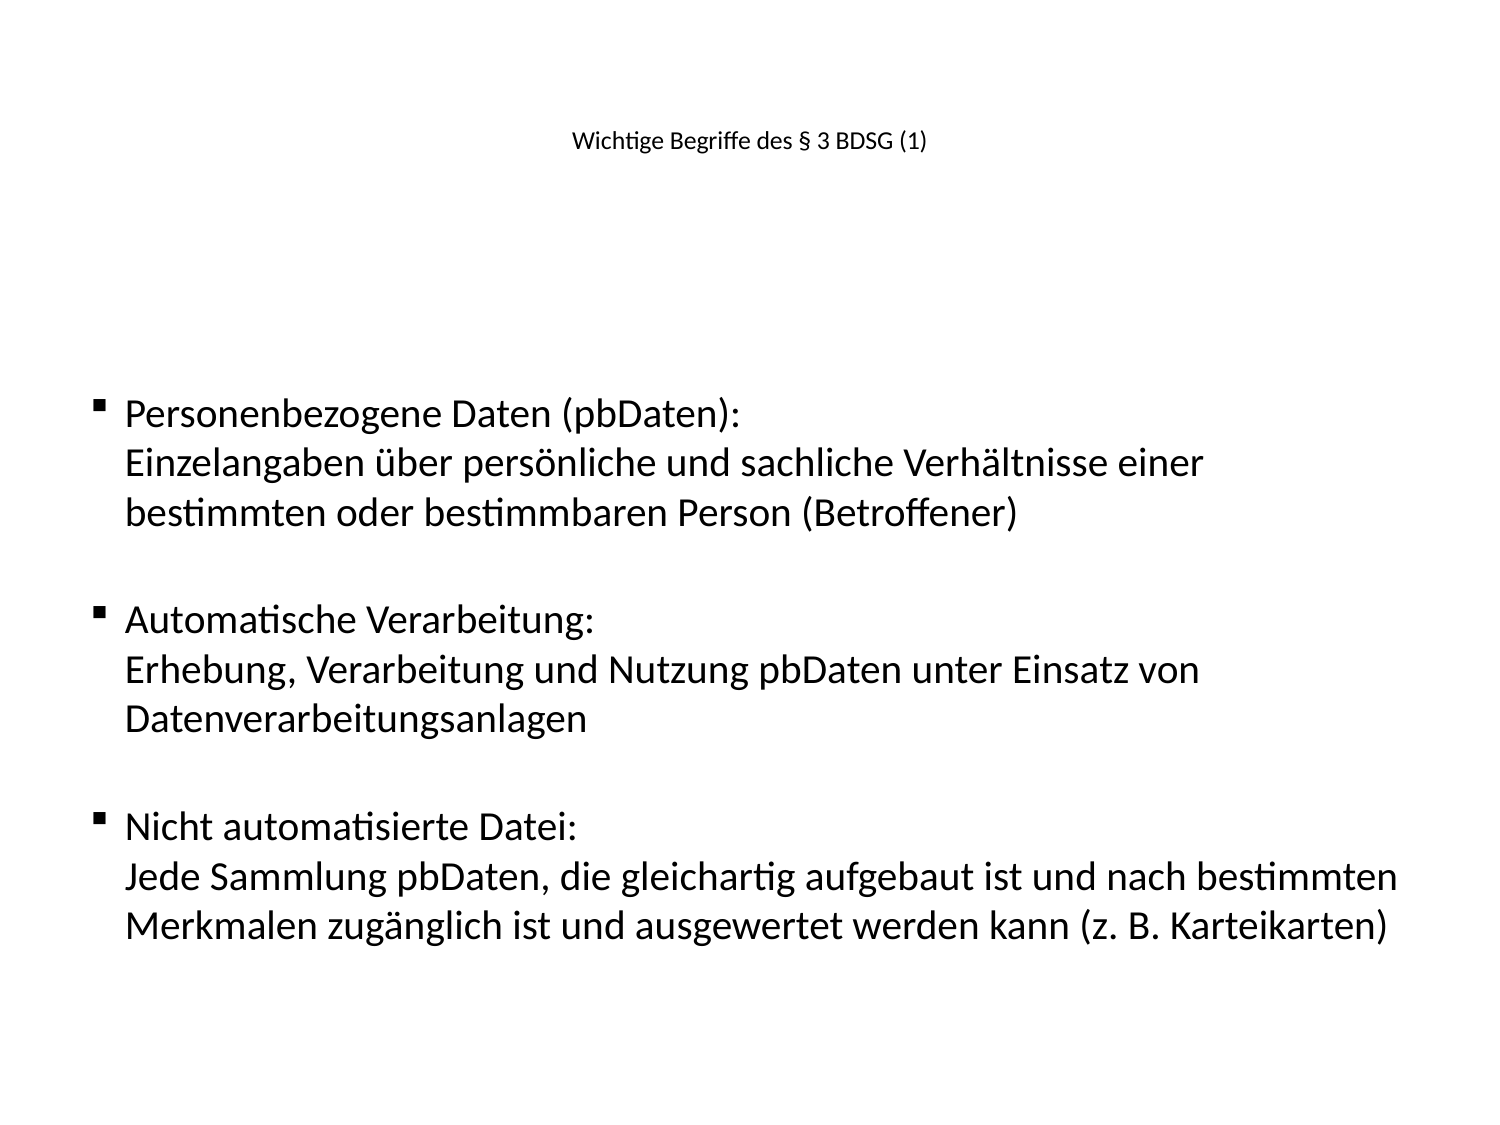

# Wichtige Begriffe des § 3 BDSG (1)
Personenbezogene Daten (pbDaten):
Einzelangaben über persönliche und sachliche Verhältnisse einer bestimmten oder bestimmbaren Person (Betroffener)
Automatische Verarbeitung:
Erhebung, Verarbeitung und Nutzung pbDaten unter Einsatz von Datenverarbeitungsanlagen
Nicht automatisierte Datei:
Jede Sammlung pbDaten, die gleichartig aufgebaut ist und nach bestimmten Merkmalen zugänglich ist und ausgewertet werden kann (z. B. Karteikarten)